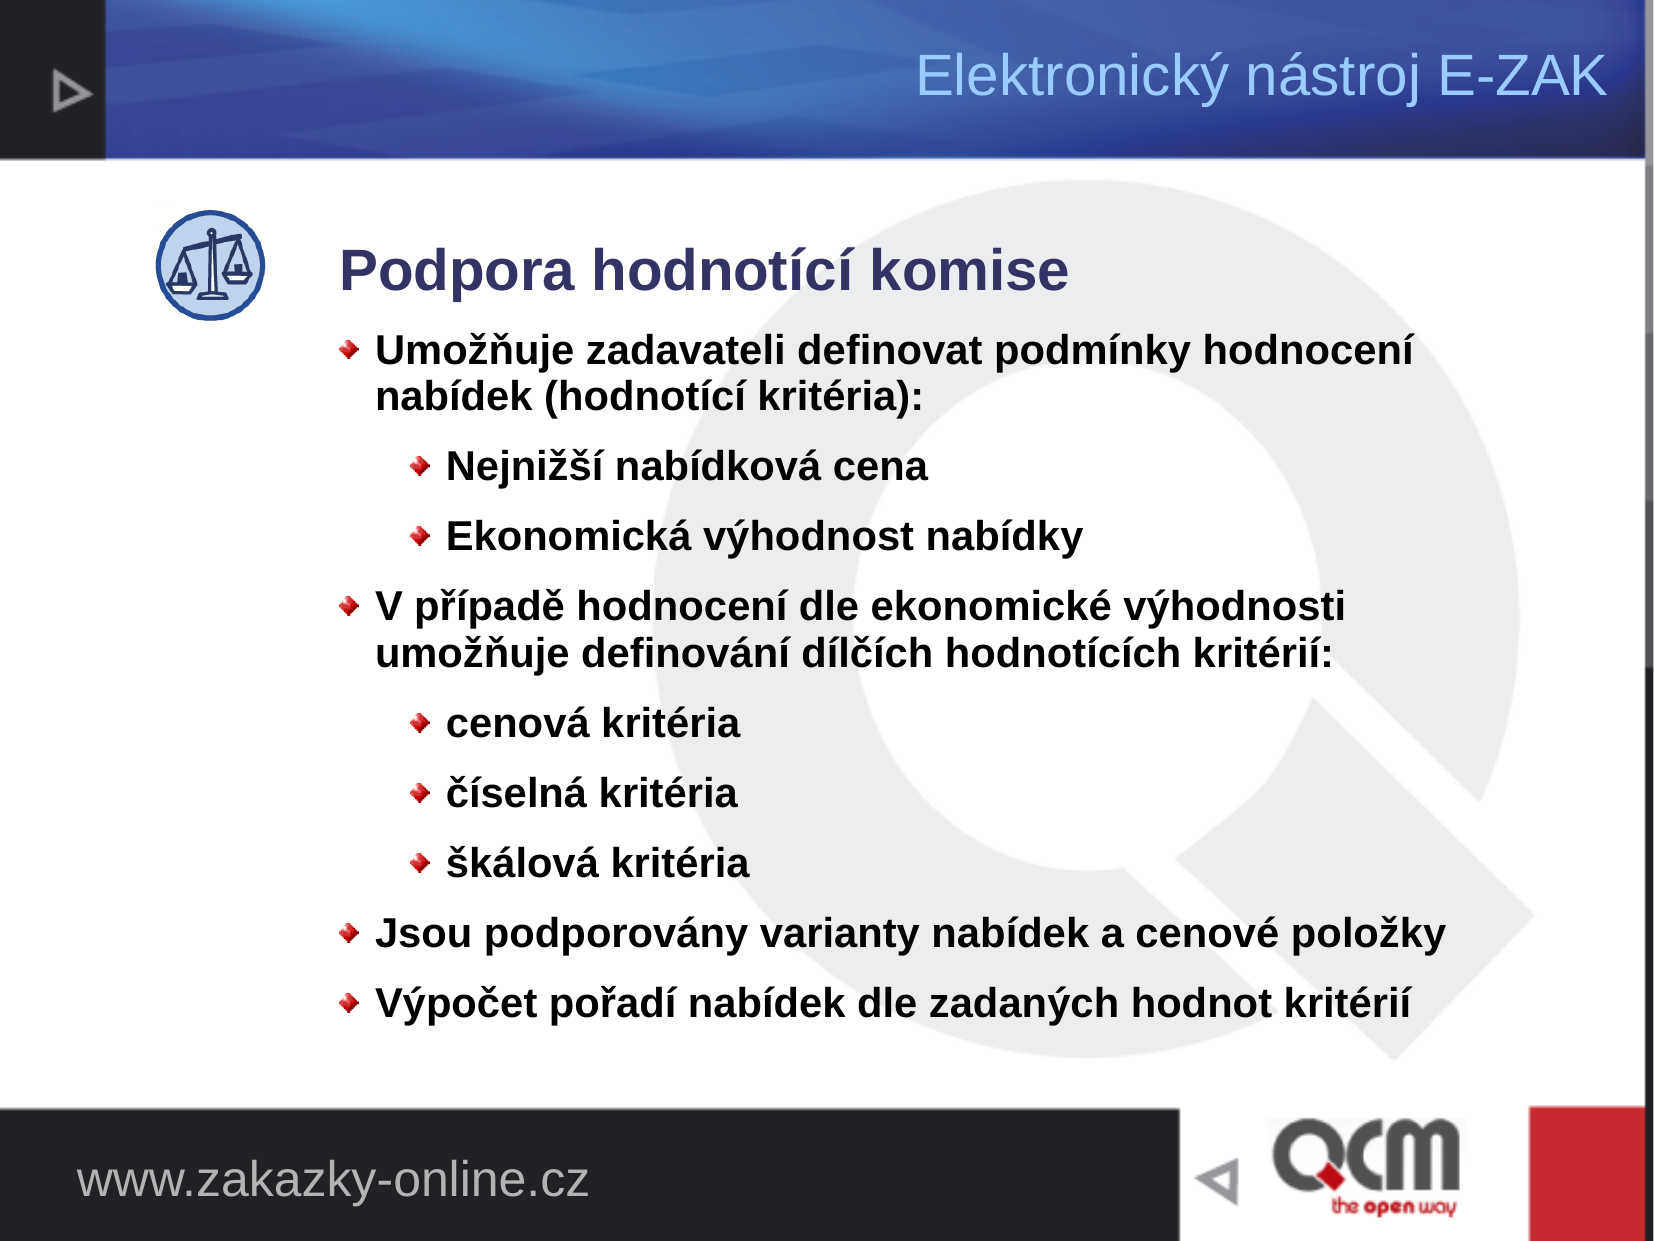

Podpora hodnotící komise
Umožňuje zadavateli definovat podmínky hodnocení nabídek (hodnotící kritéria):
Nejnižší nabídková cena
Ekonomická výhodnost nabídky
V případě hodnocení dle ekonomické výhodnosti umožňuje definování dílčích hodnotících kritérií:
cenová kritéria
číselná kritéria
škálová kritéria
Jsou podporovány varianty nabídek a cenové položky
Výpočet pořadí nabídek dle zadaných hodnot kritérií